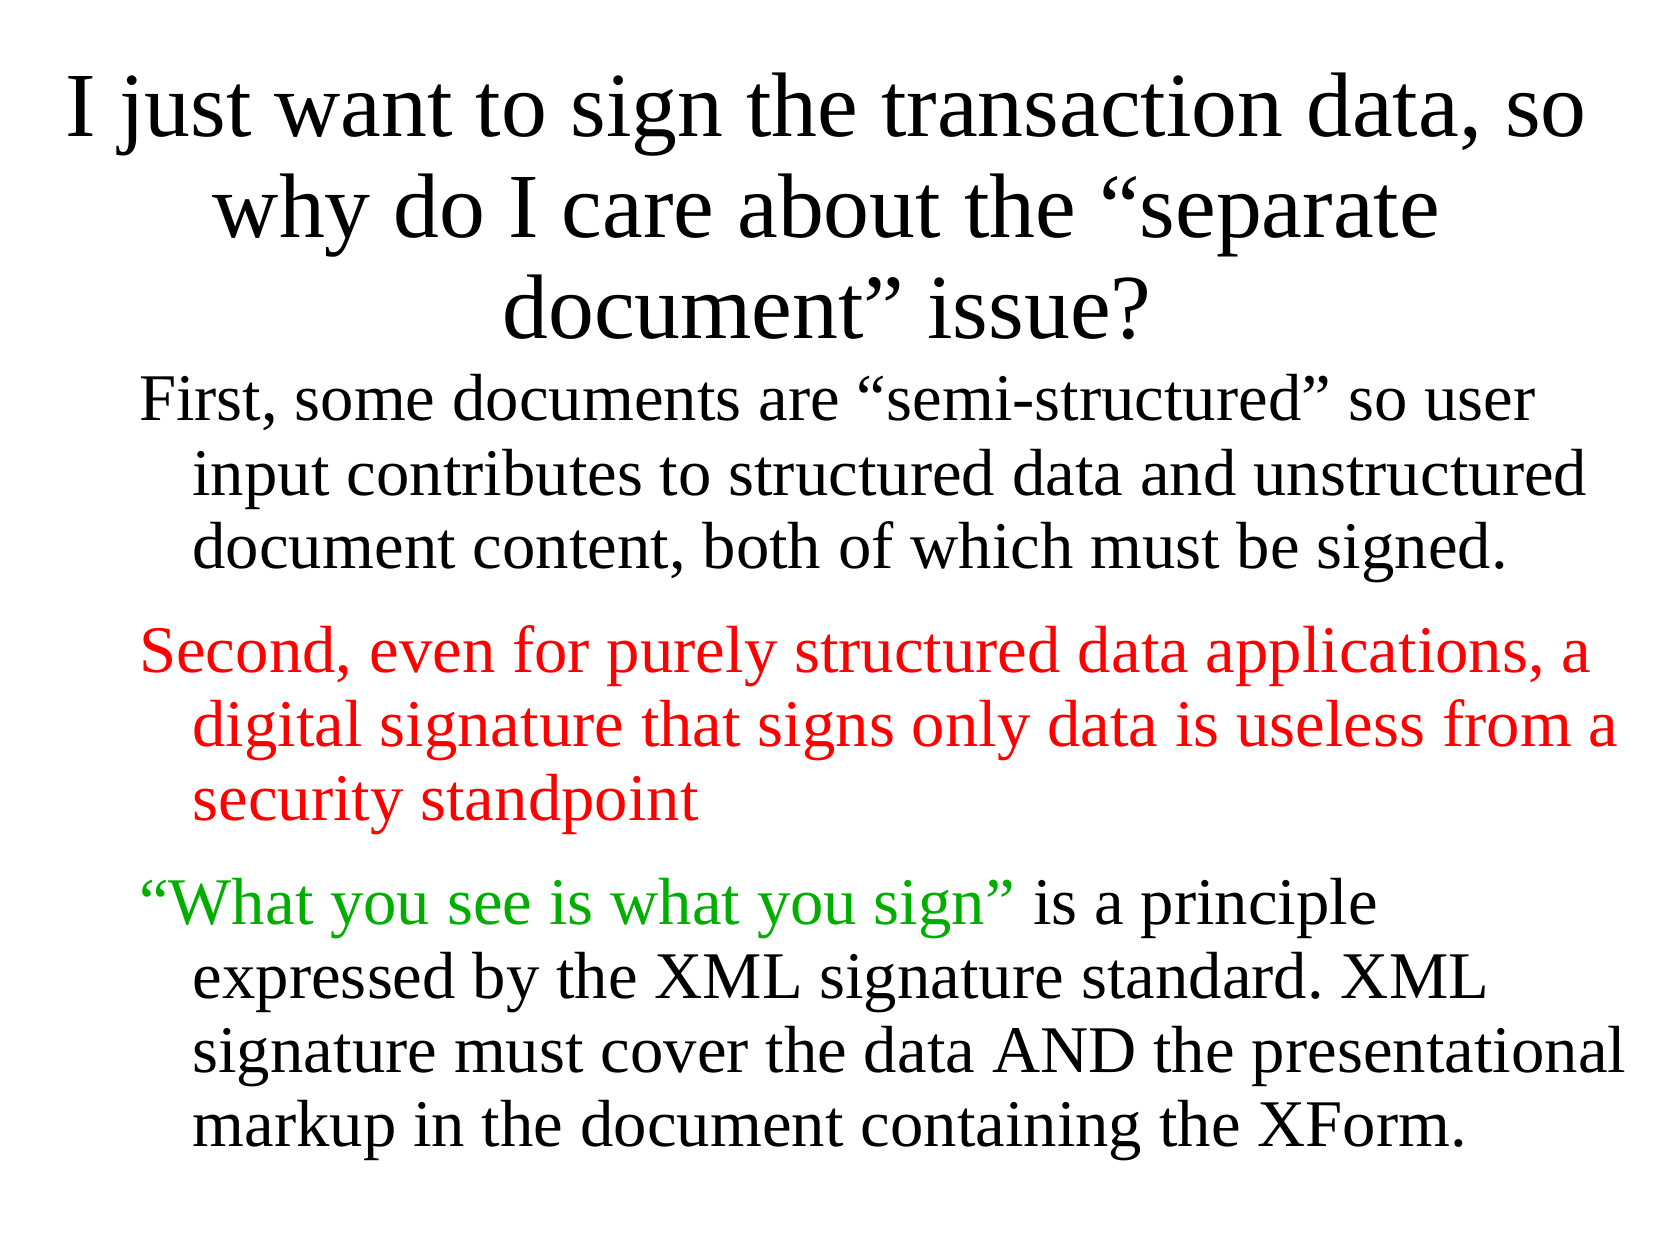

# I just want to sign the transaction data, so why do I care about the “separate document” issue?
First, some documents are “semi-structured” so user input contributes to structured data and unstructured document content, both of which must be signed.
Second, even for purely structured data applications, a digital signature that signs only data is useless from a security standpoint
“What you see is what you sign” is a principle expressed by the XML signature standard. XML signature must cover the data AND the presentational markup in the document containing the XForm.